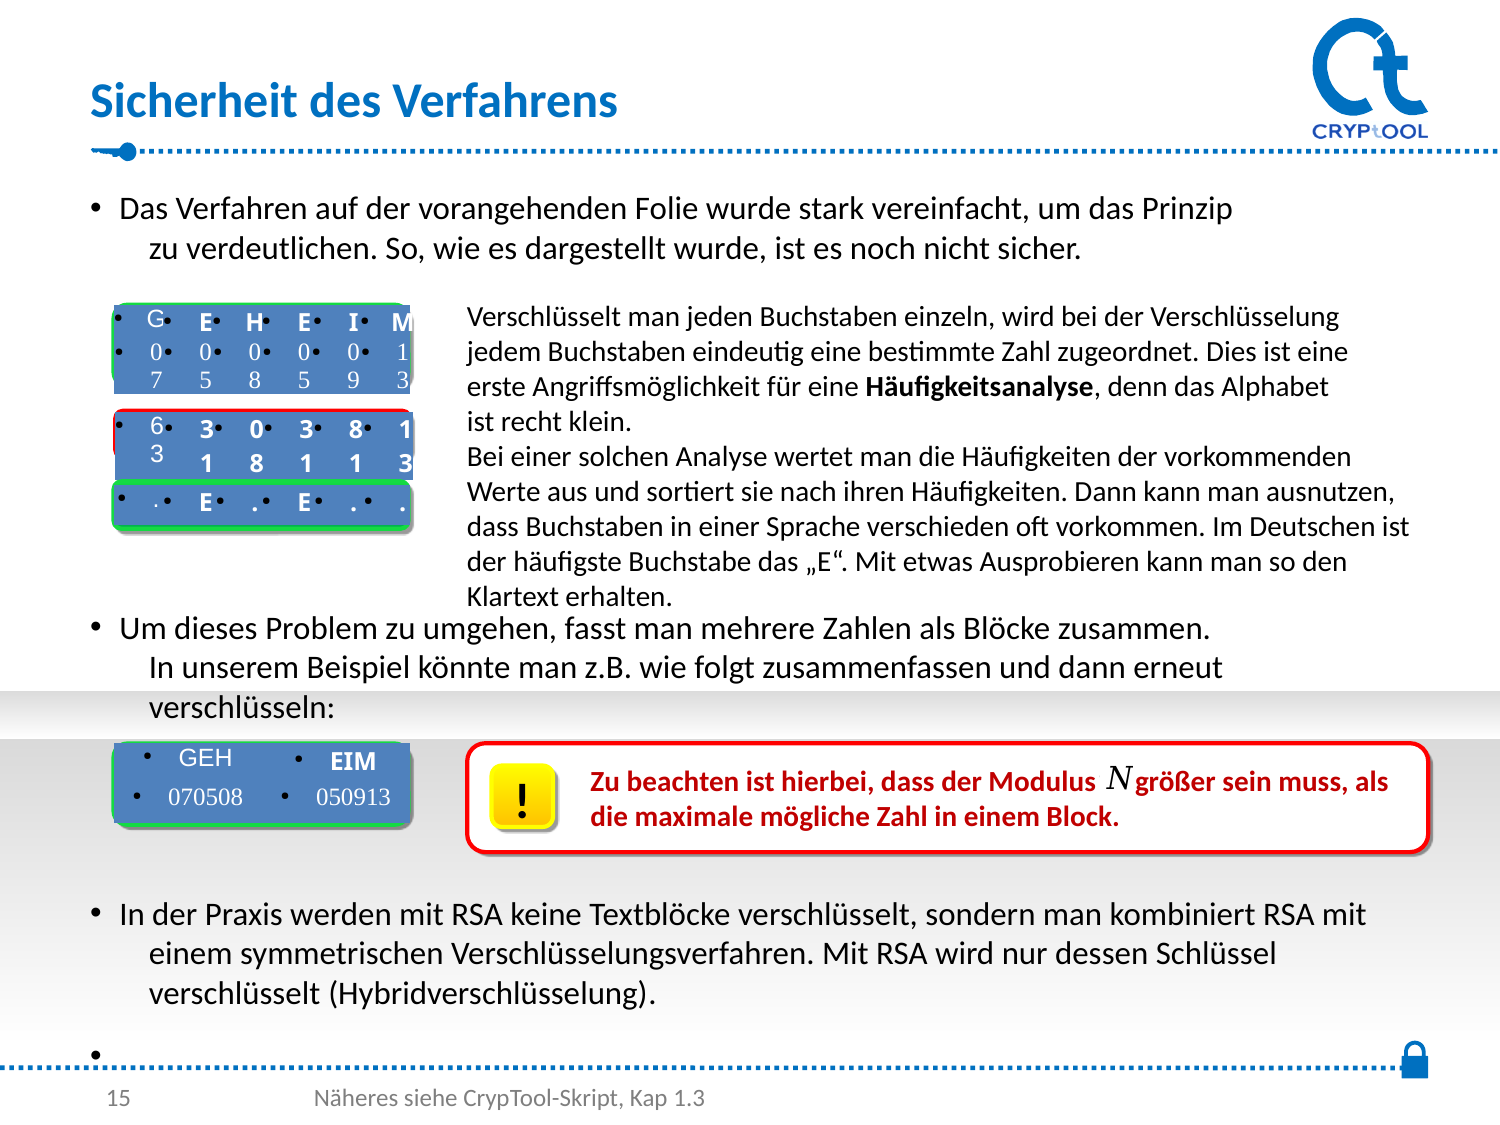

# Sicherheit des Verfahrens
Das Verfahren auf der vorangehenden Folie wurde stark vereinfacht, um das Prinzip
zu verdeutlichen. So, wie es dargestellt wurde, ist es noch nicht sicher.
Um dieses Problem zu umgehen, fasst man mehrere Zahlen als Blöcke zusammen.
In unserem Beispiel könnte man z.B. wie folgt zusammenfassen und dann erneut verschlüsseln:
In der Praxis werden mit RSA keine Textblöcke verschlüsselt, sondern man kombiniert RSA mit einem symmetrischen Verschlüsselungsverfahren. Mit RSA wird nur dessen Schlüssel verschlüsselt (Hybridverschlüsselung).
Verschlüsselt man jeden Buchstaben einzeln, wird bei der Verschlüsselung jedem Buchstaben eindeutig eine bestimmte Zahl zugeordnet. Dies ist eine
erste Angriffsmöglichkeit für eine Häufigkeitsanalyse, denn das Alphabet
ist recht klein.
Bei einer solchen Analyse wertet man die Häufigkeiten der vorkommenden Werte aus und sortiert sie nach ihren Häufigkeiten. Dann kann man ausnutzen, dass Buchstaben in einer Sprache verschieden oft vorkommen. Im Deutschen ist der häufigste Buchstabe das „E“. Mit etwas Ausprobieren kann man so den Klartext erhalten.
| G | E | H | E | I | M |
| --- | --- | --- | --- | --- | --- |
| 07 | 05 | 08 | 05 | 09 | 13 |
| 63 | 31 | 08 | 31 | 81 | 13 |
| --- | --- | --- | --- | --- | --- |
| . | E | . | E | . | . |
| --- | --- | --- | --- | --- | --- |
Zu beachten ist hierbei, dass der Modulus größer sein muss, als die maximale mögliche Zahl in einem Block.
!
| GEH | EIM |
| --- | --- |
| 070508 | 050913 |
Näheres siehe CrypTool-Skript, Kap 1.3